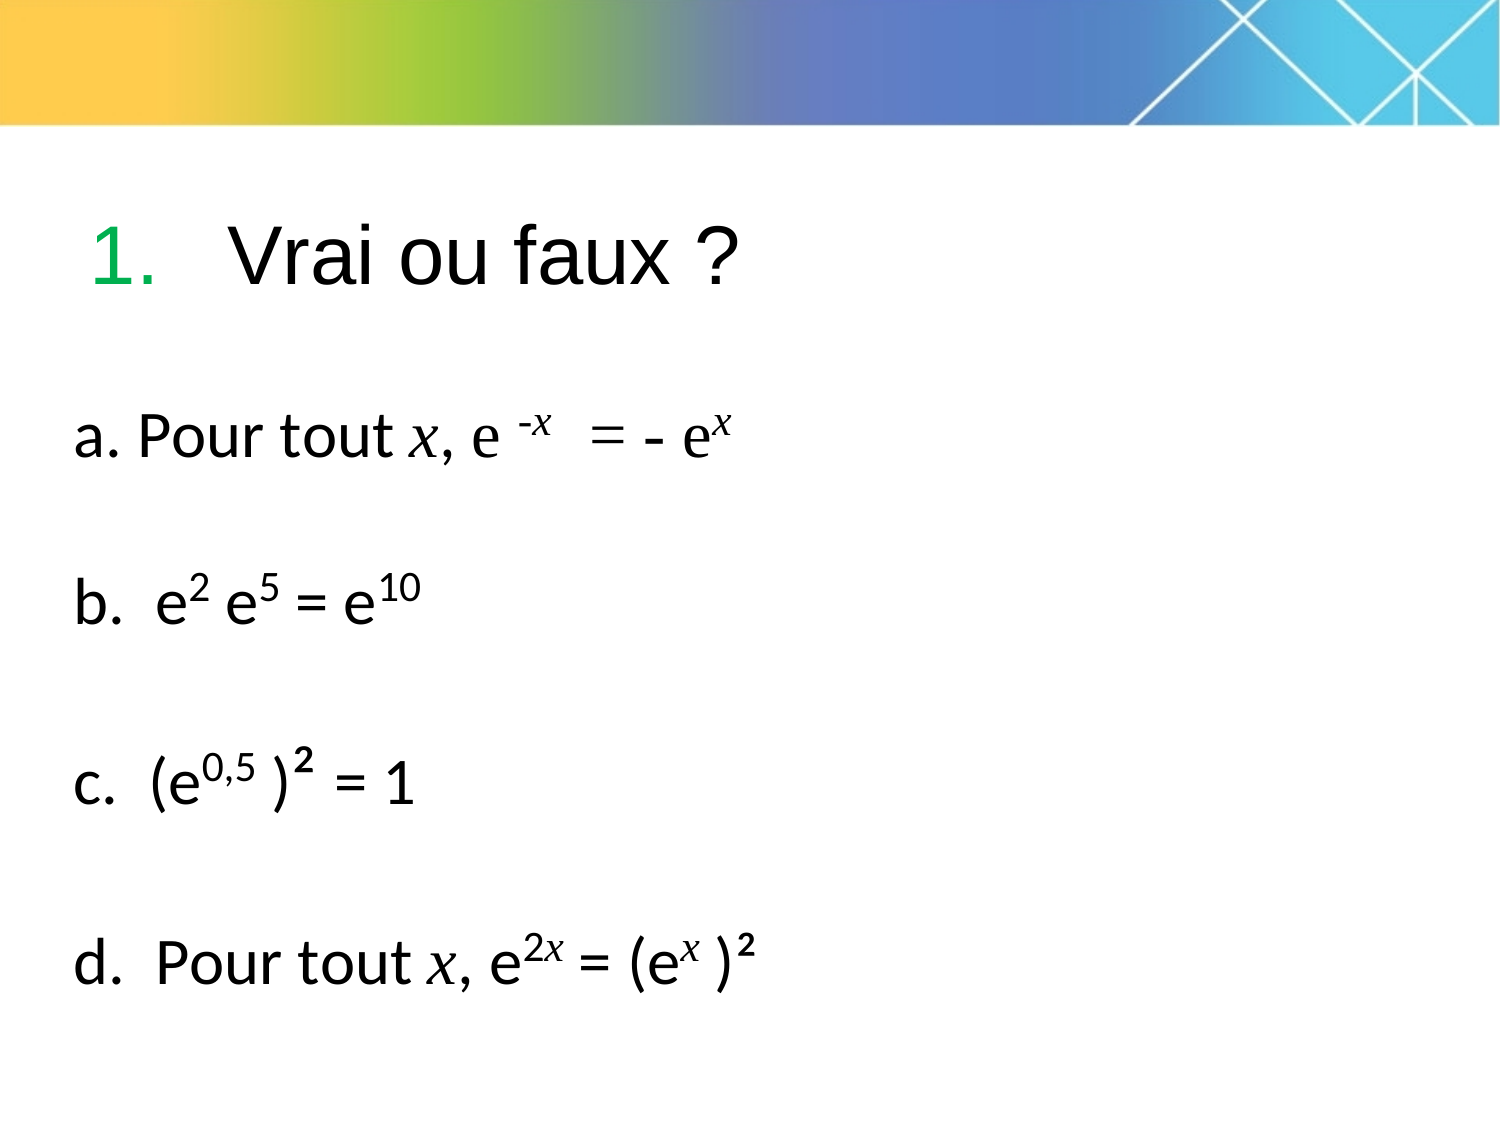

Vrai ou faux ?
a. Pour tout x, e -x = - ex
b. e2 e5 = e10
c. (e0,5 )² = 1
d. Pour tout x, e2x = (ex )²